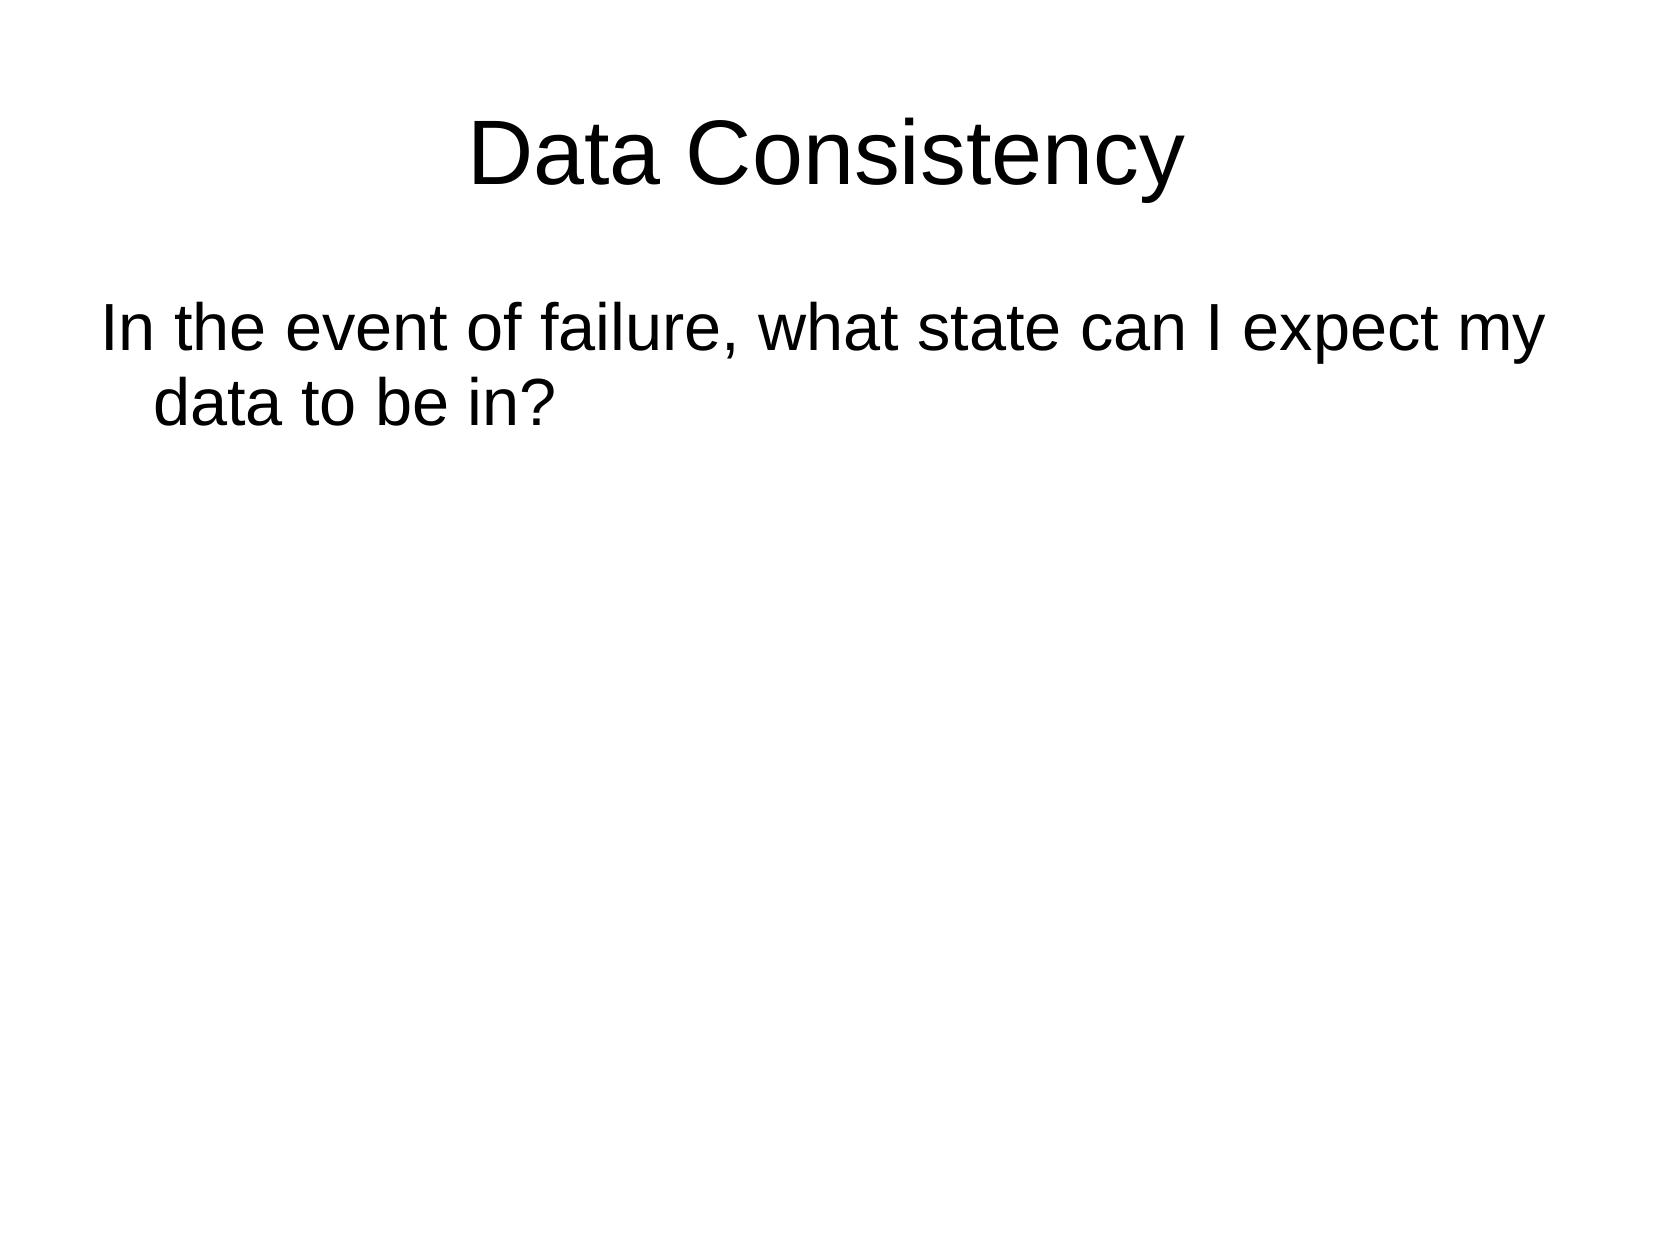

# Data Consistency
In the event of failure, what state can I expect my data to be in?